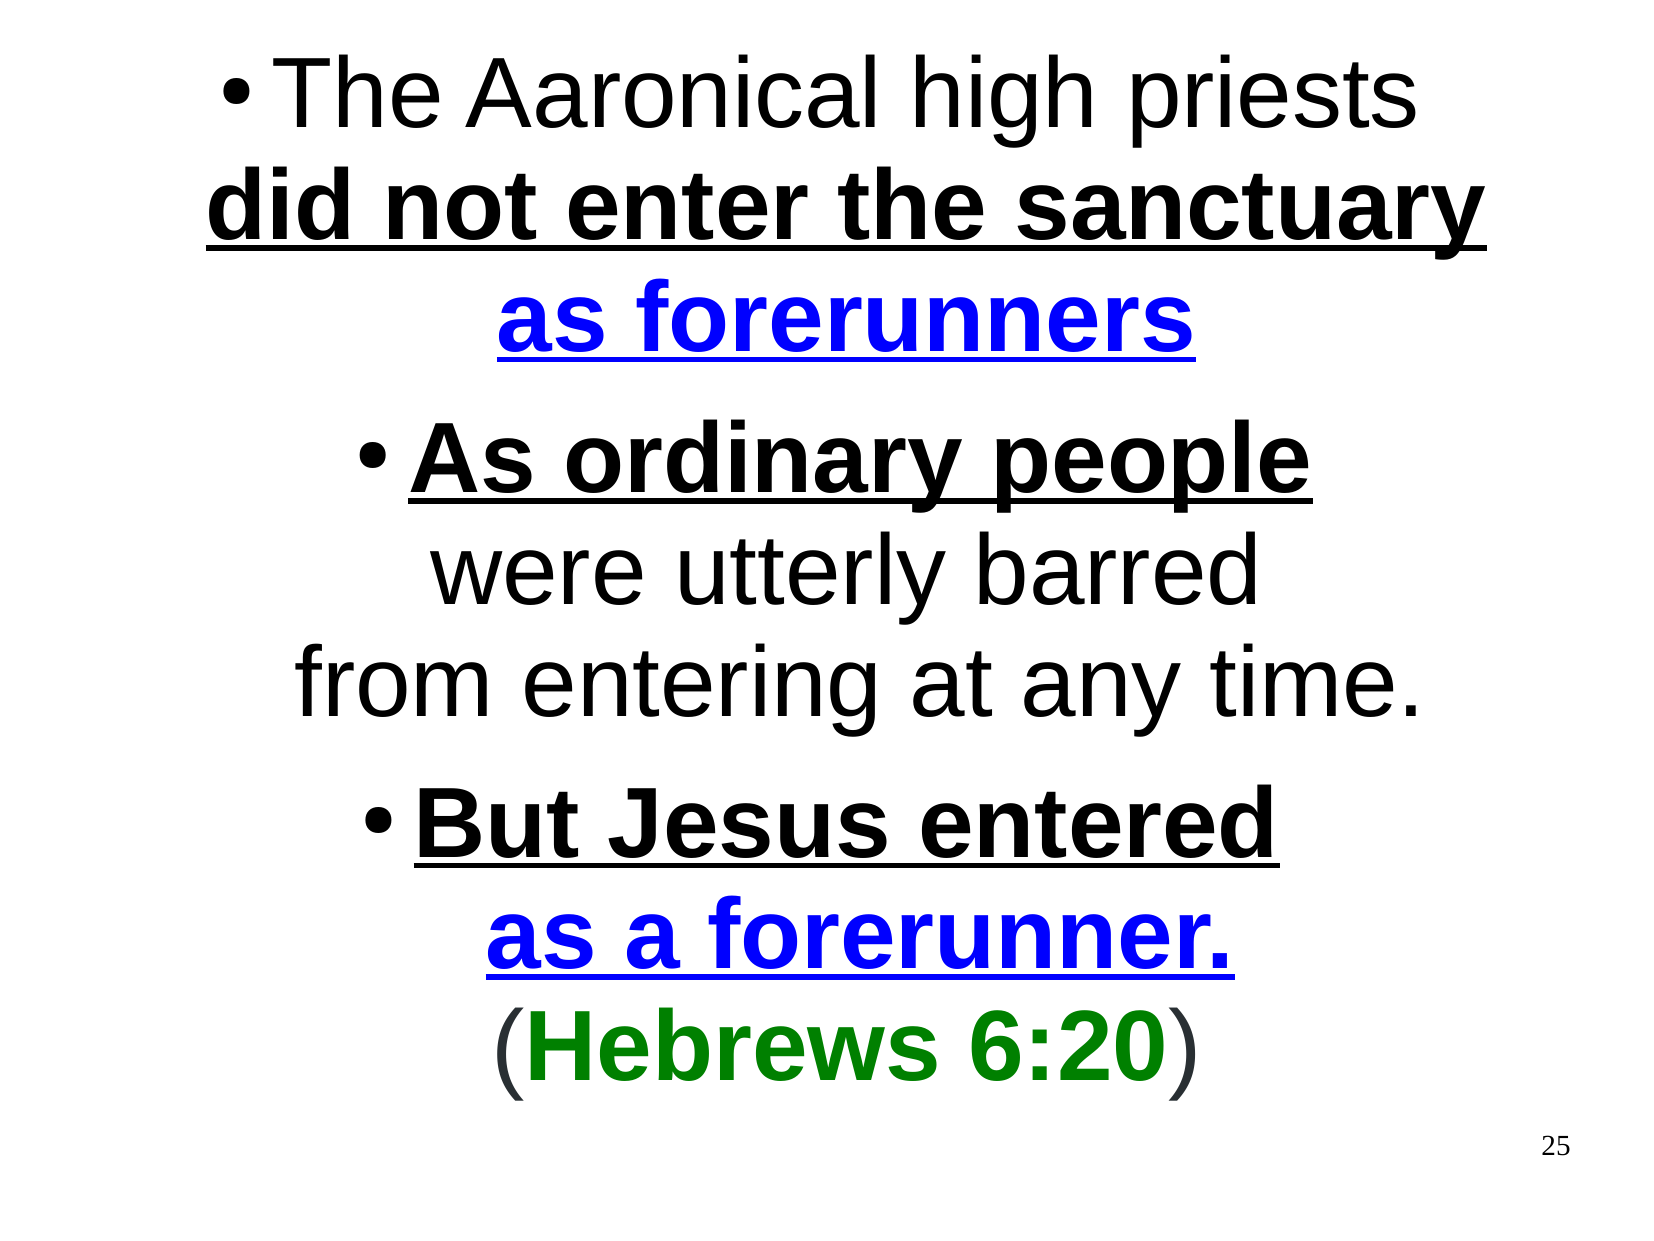

# The Aaronical high priests did not enter the sanctuary as forerunners
As ordinary people
were utterly barred
from entering at any time.
But Jesus entered
as a forerunner.
(Hebrews 6:20)
25